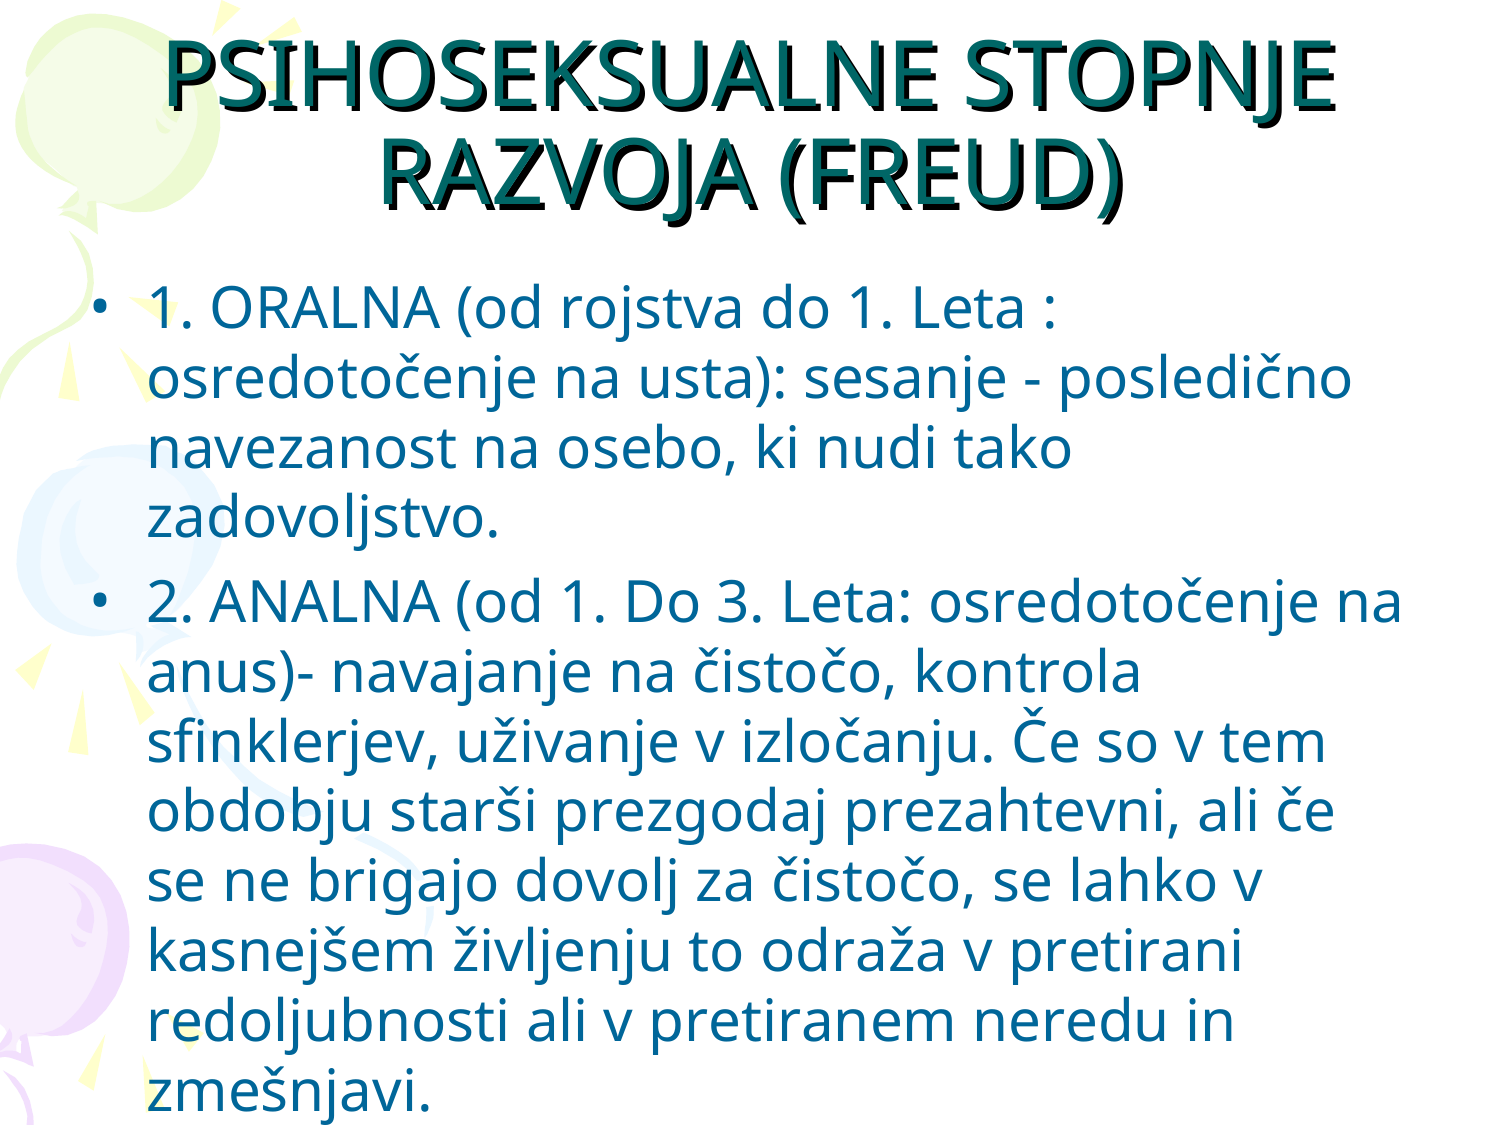

# PSIHOSEKSUALNE STOPNJE RAZVOJA (FREUD)
1. ORALNA (od rojstva do 1. Leta : osredotočenje na usta): sesanje - posledično navezanost na osebo, ki nudi tako zadovoljstvo.
2. ANALNA (od 1. Do 3. Leta: osredotočenje na anus)- navajanje na čistočo, kontrola sfinklerjev, uživanje v izločanju. Če so v tem obdobju starši prezgodaj prezahtevni, ali če se ne brigajo dovolj za čistočo, se lahko v kasnejšem življenju to odraža v pretirani redoljubnosti ali v pretiranem neredu in zmešnjavi.